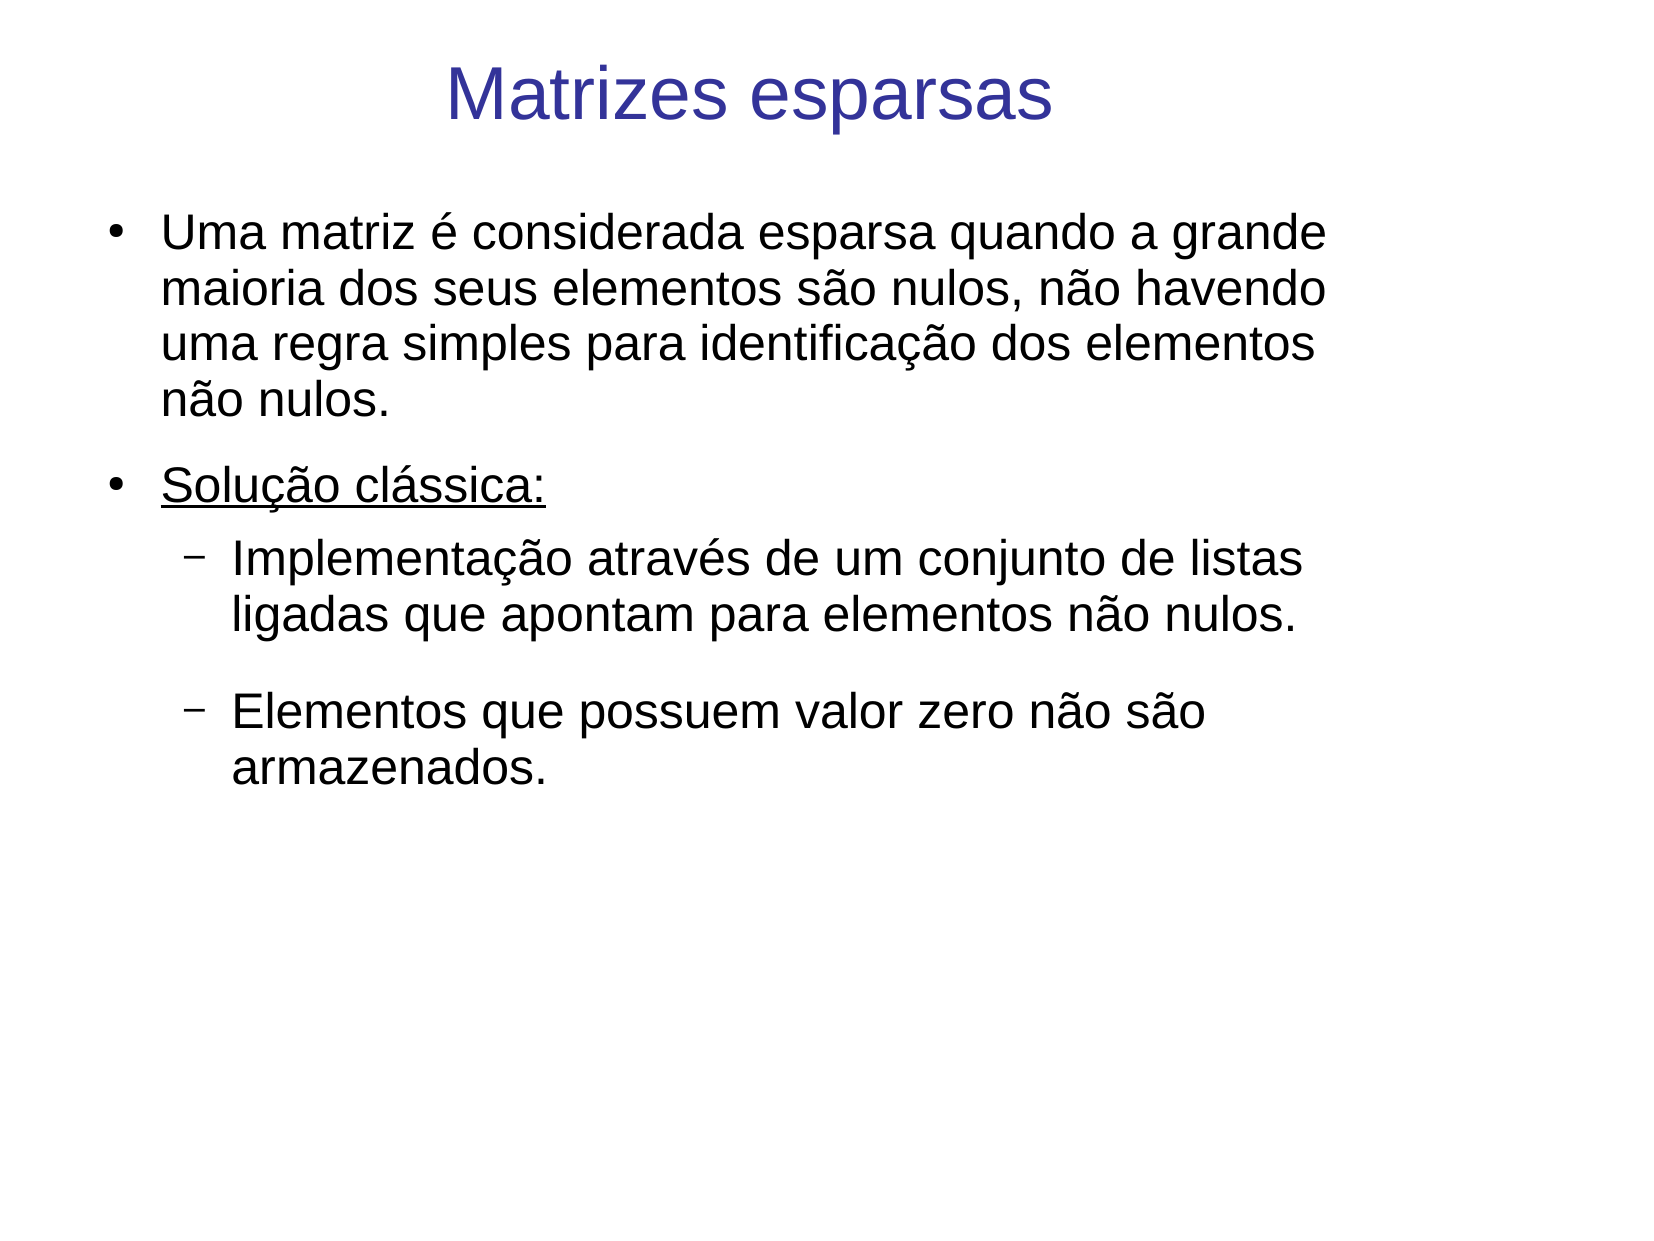

# Matrizes esparsas
Uma matriz é considerada esparsa quando a grande maioria dos seus elementos são nulos, não havendo uma regra simples para identificação dos elementos não nulos.
Solução clássica:
Implementação através de um conjunto de listas ligadas que apontam para elementos não nulos.
Elementos que possuem valor zero não são armazenados.